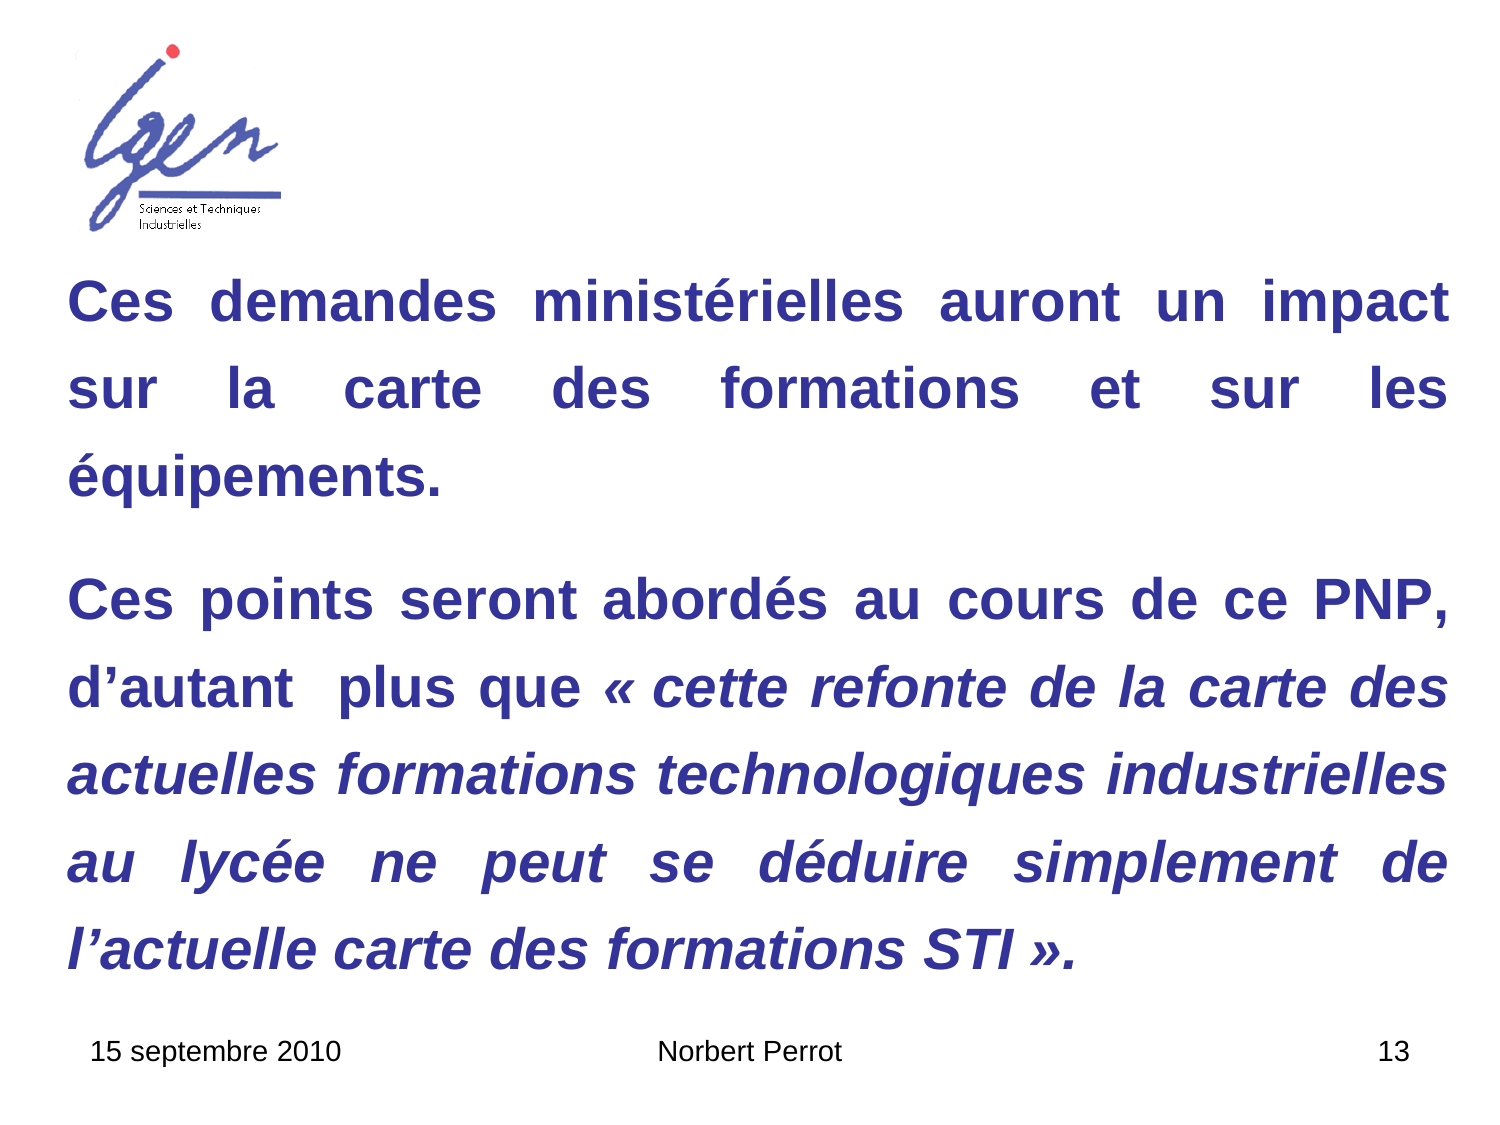

Ces demandes ministérielles auront un impact sur la carte des formations et sur les équipements.
Ces points seront abordés au cours de ce PNP, d’autant plus que « cette refonte de la carte des actuelles formations technologiques industrielles au lycée ne peut se déduire simplement de l’actuelle carte des formations STI ».
15 septembre 2010
Norbert Perrot